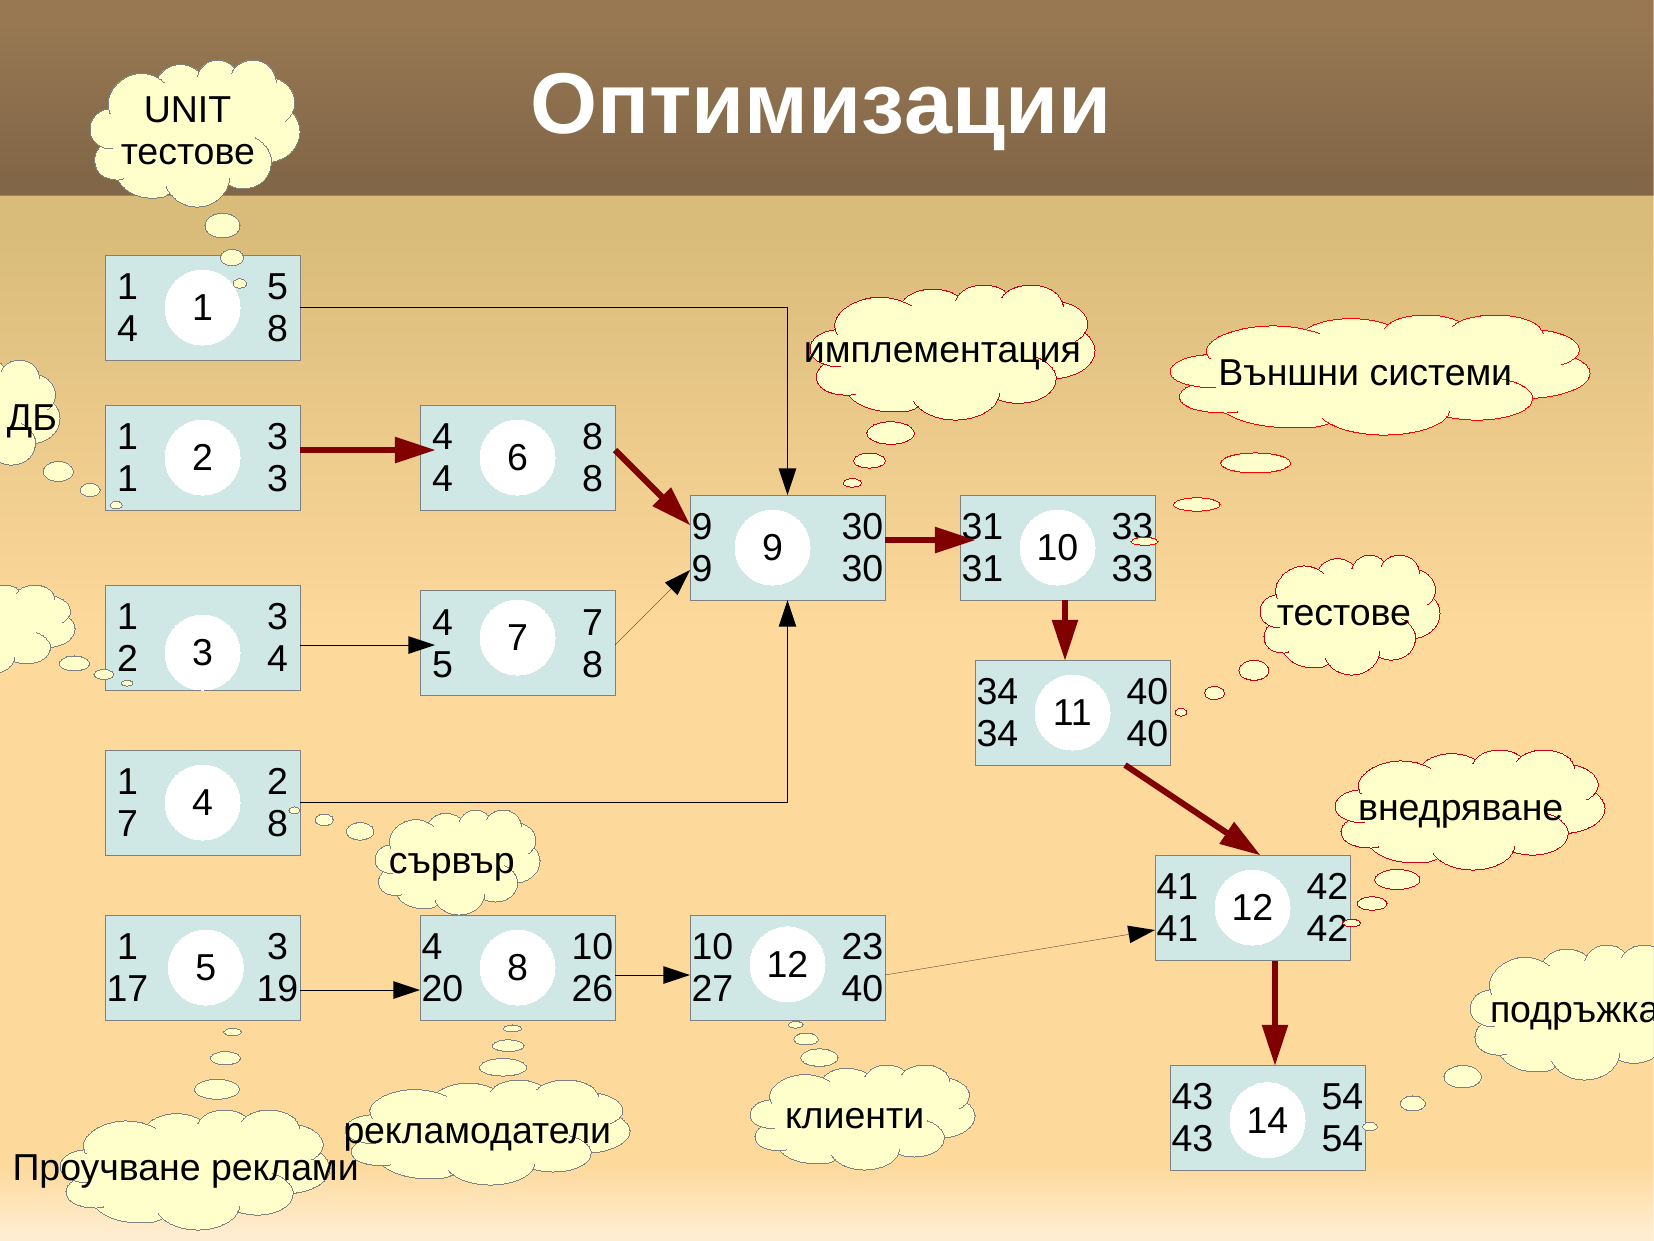

# Оптимизации
UNIT
тестове
1	 	5
4	 	8
1
имплементация
Външни системи
Дизайн ДБ
1		3
1		3
4		8
4		8
2
6
9		30
9		30
31		33
31		33
9
10
тестове
UI
1		3
2		4
4		7
5		8
7
3
34		40
34		40
11
1		2
7		8
внедряване
4
сървър
41		42
41		42
41		42
41		42
12
1		3
17		19
4		10
20		26
10		23
27		40
12
5
8
подръжка
клиенти
43		54
43		54
рекламодатели
14
Проучване реклами